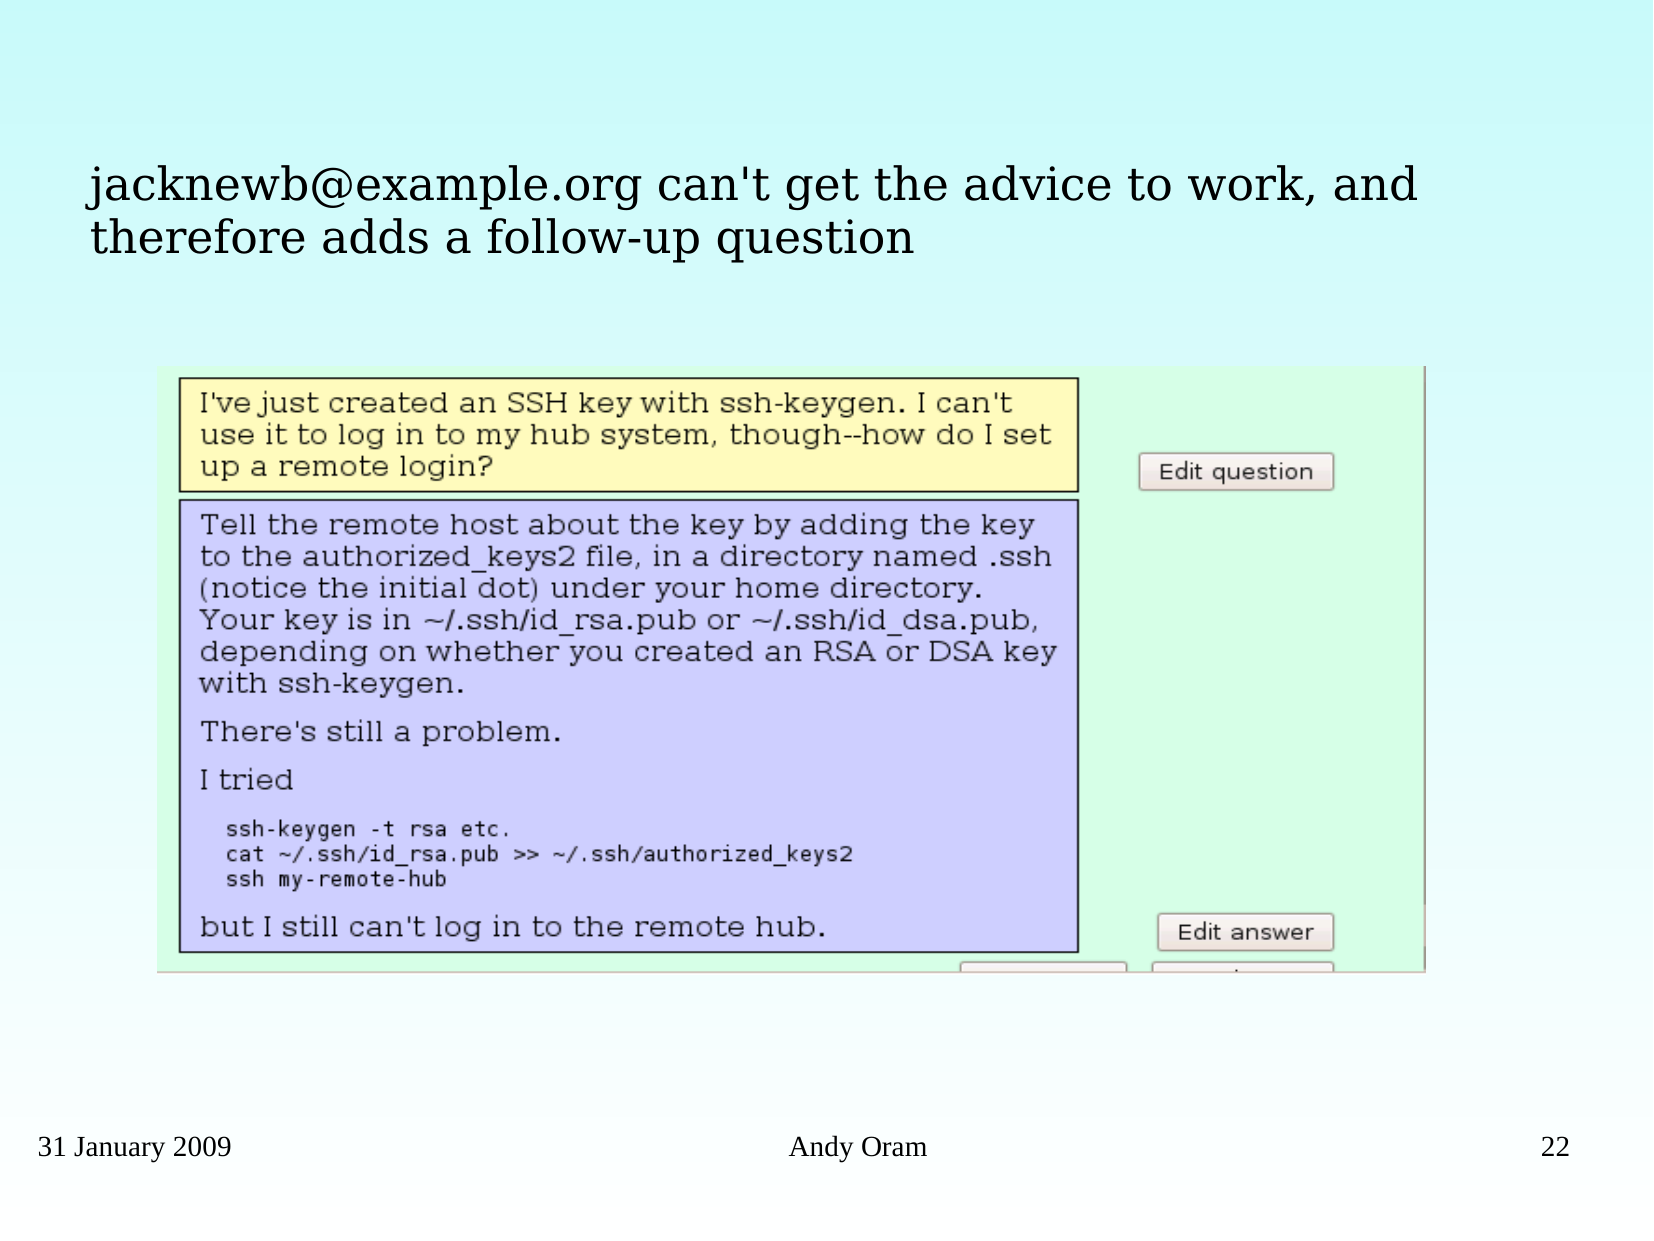

jacknewb@example.org can't get the advice to work, and therefore adds a follow-up question
22